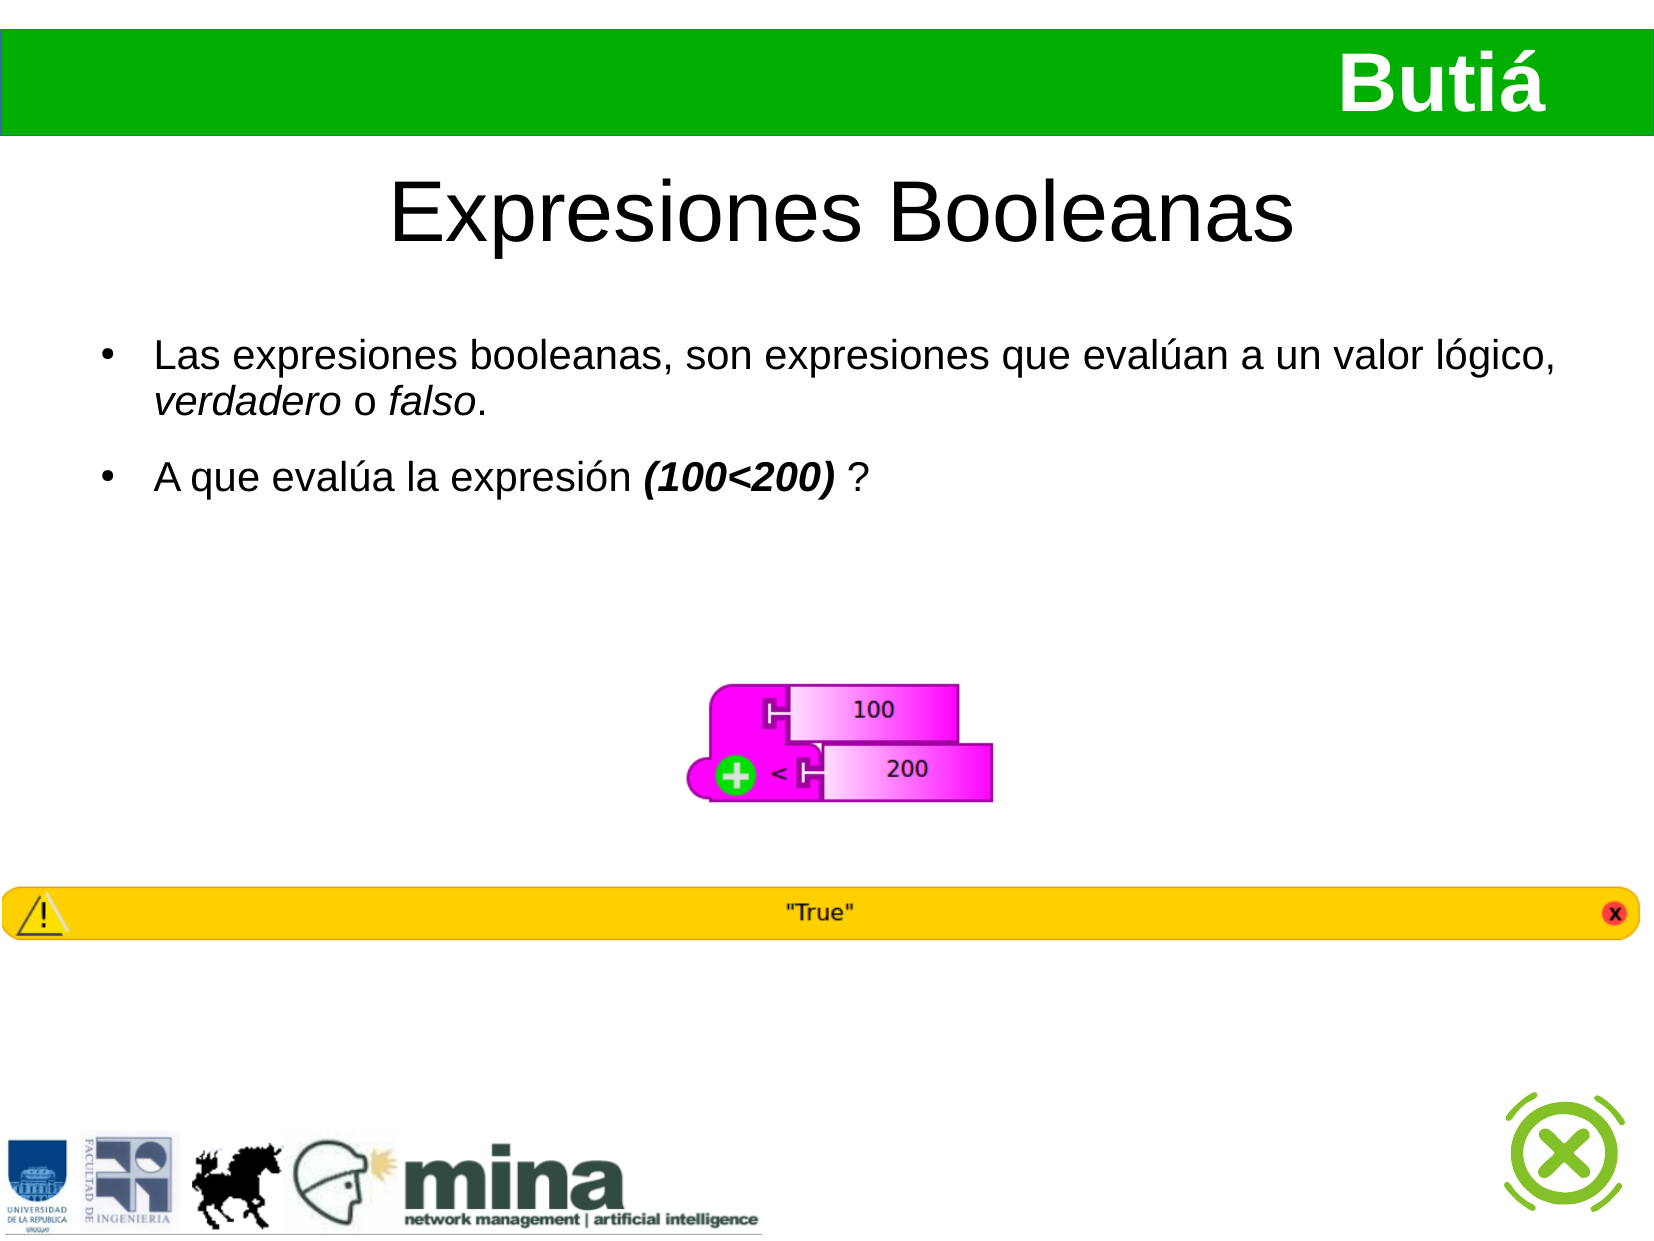

Expresiones Booleanas
# Las expresiones booleanas, son expresiones que evalúan a un valor lógico, verdadero o falso.
A que evalúa la expresión (100<200) ?